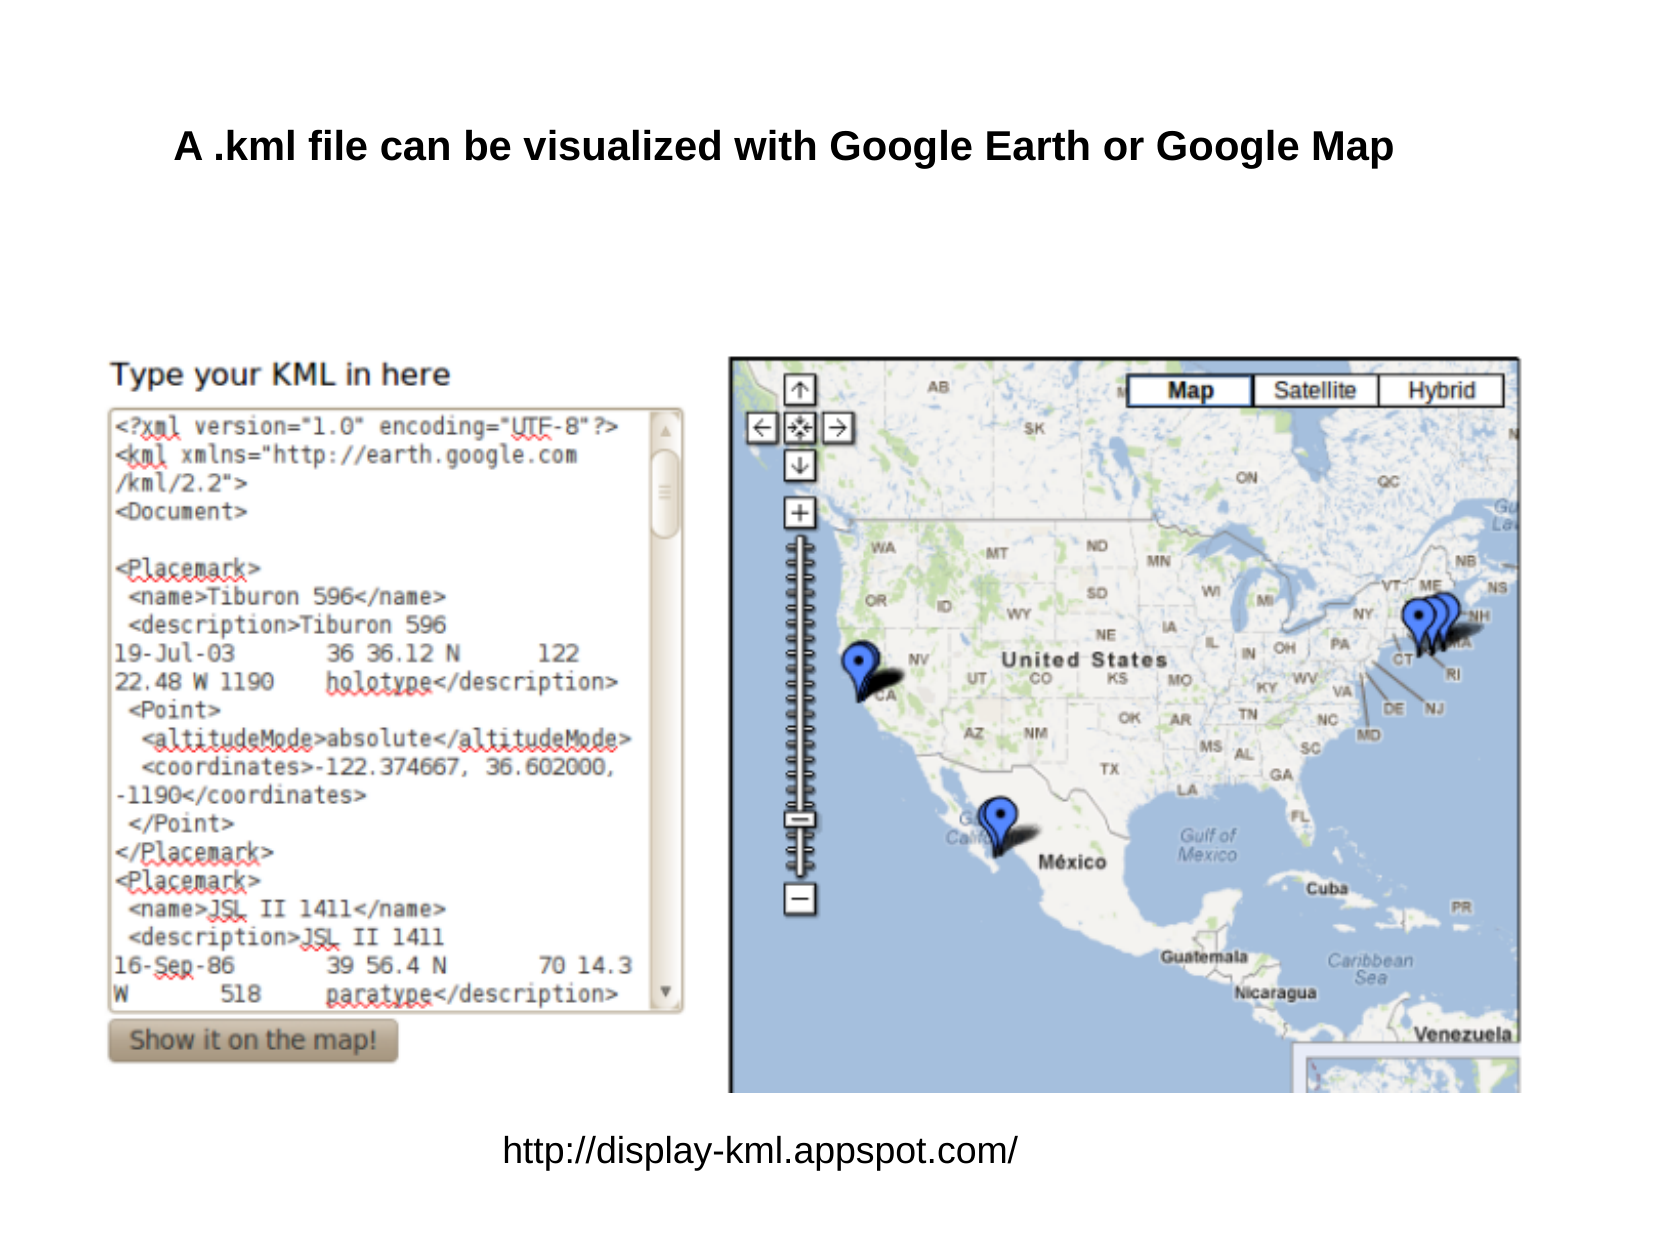

A .kml file can be visualized with Google Earth or Google Map
http://display-kml.appspot.com/